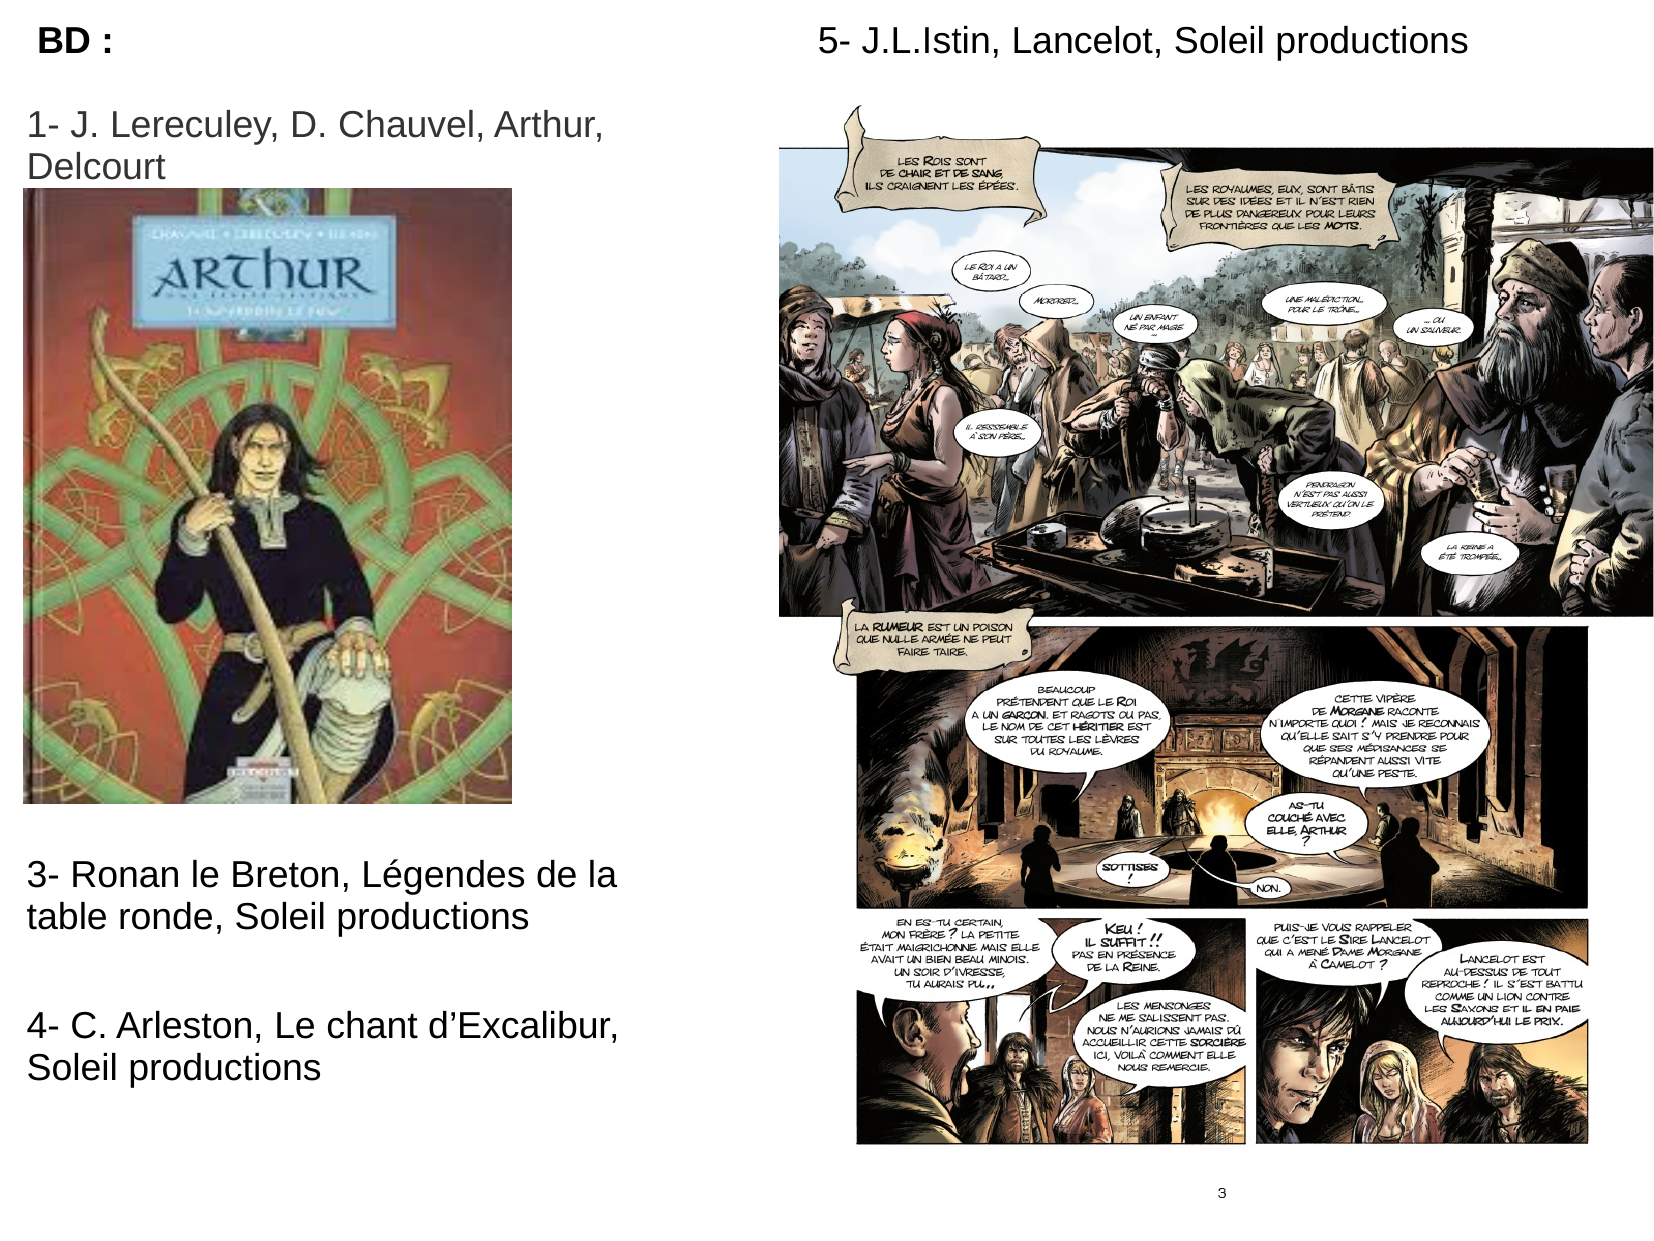

BD :
1- J. Lereculey, D. Chauvel, Arthur, Delcourt
2- J. Sfar, Merlin, Dargaud
3- Ronan le Breton, Légendes de la table ronde, Soleil productions
4- C. Arleston, Le chant d’Excalibur, Soleil productions
5- J.L.Istin, Lancelot, Soleil productions